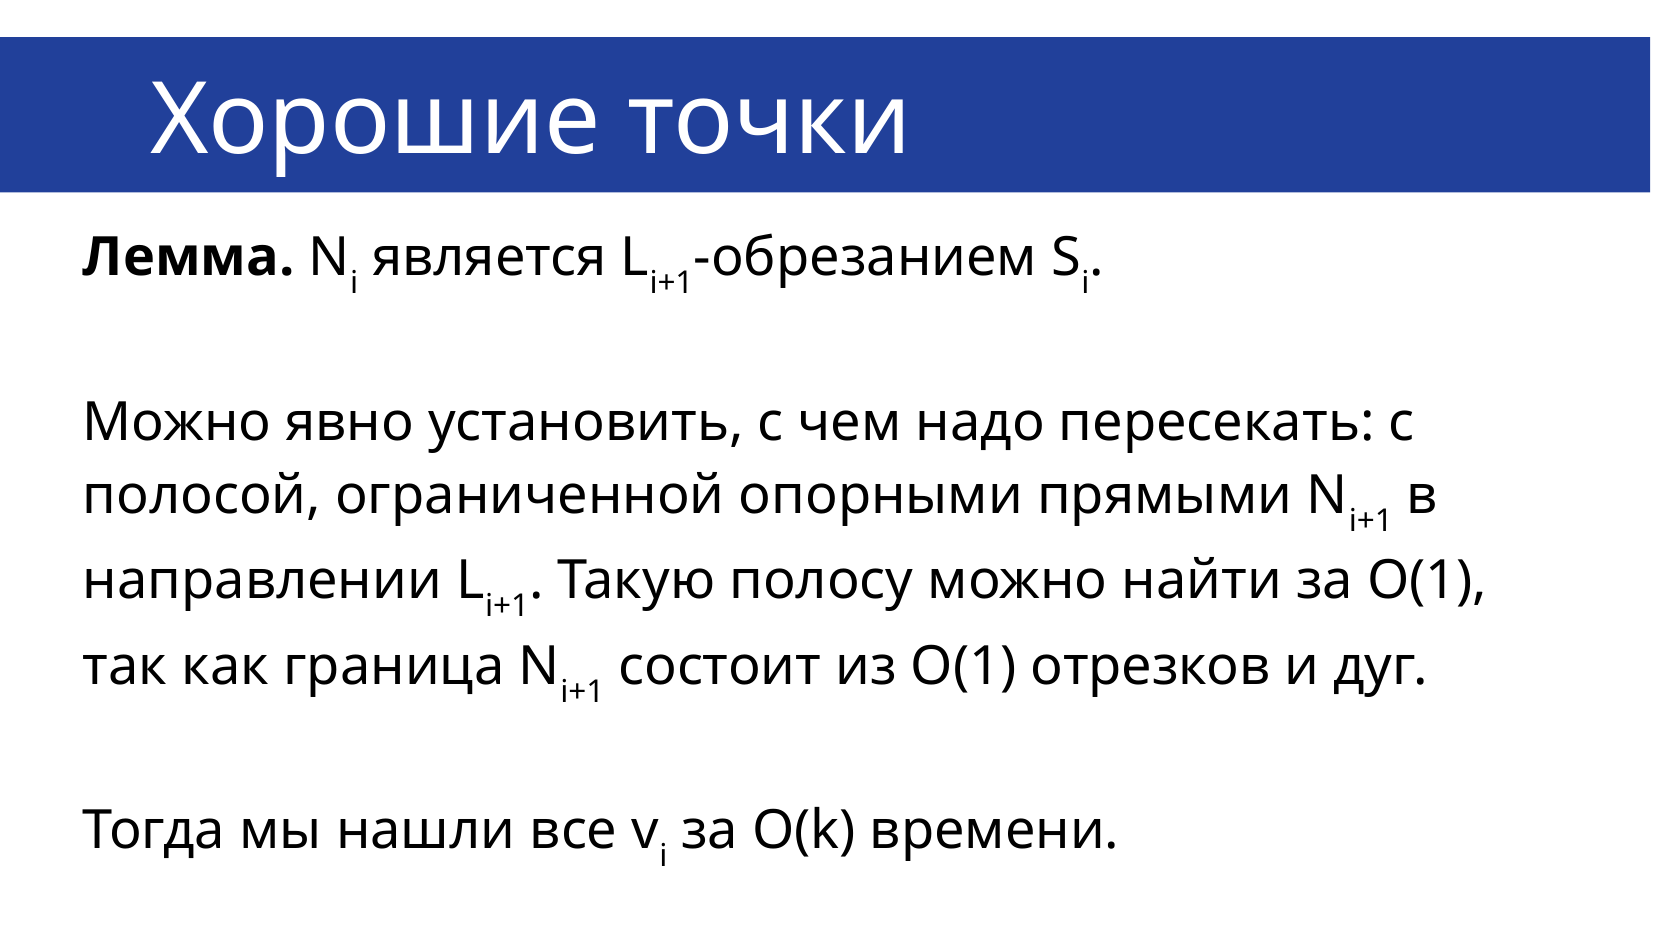

# Хорошие точки
Лемма. Ni является Li+1-обрезанием Si.
Можно явно установить, с чем надо пересекать: с полосой, ограниченной опорными прямыми Ni+1 в направлении Li+1. Такую полосу можно найти за O(1), так как граница Ni+1 состоит из O(1) отрезков и дуг.
Тогда мы нашли все vi за O(k) времени.